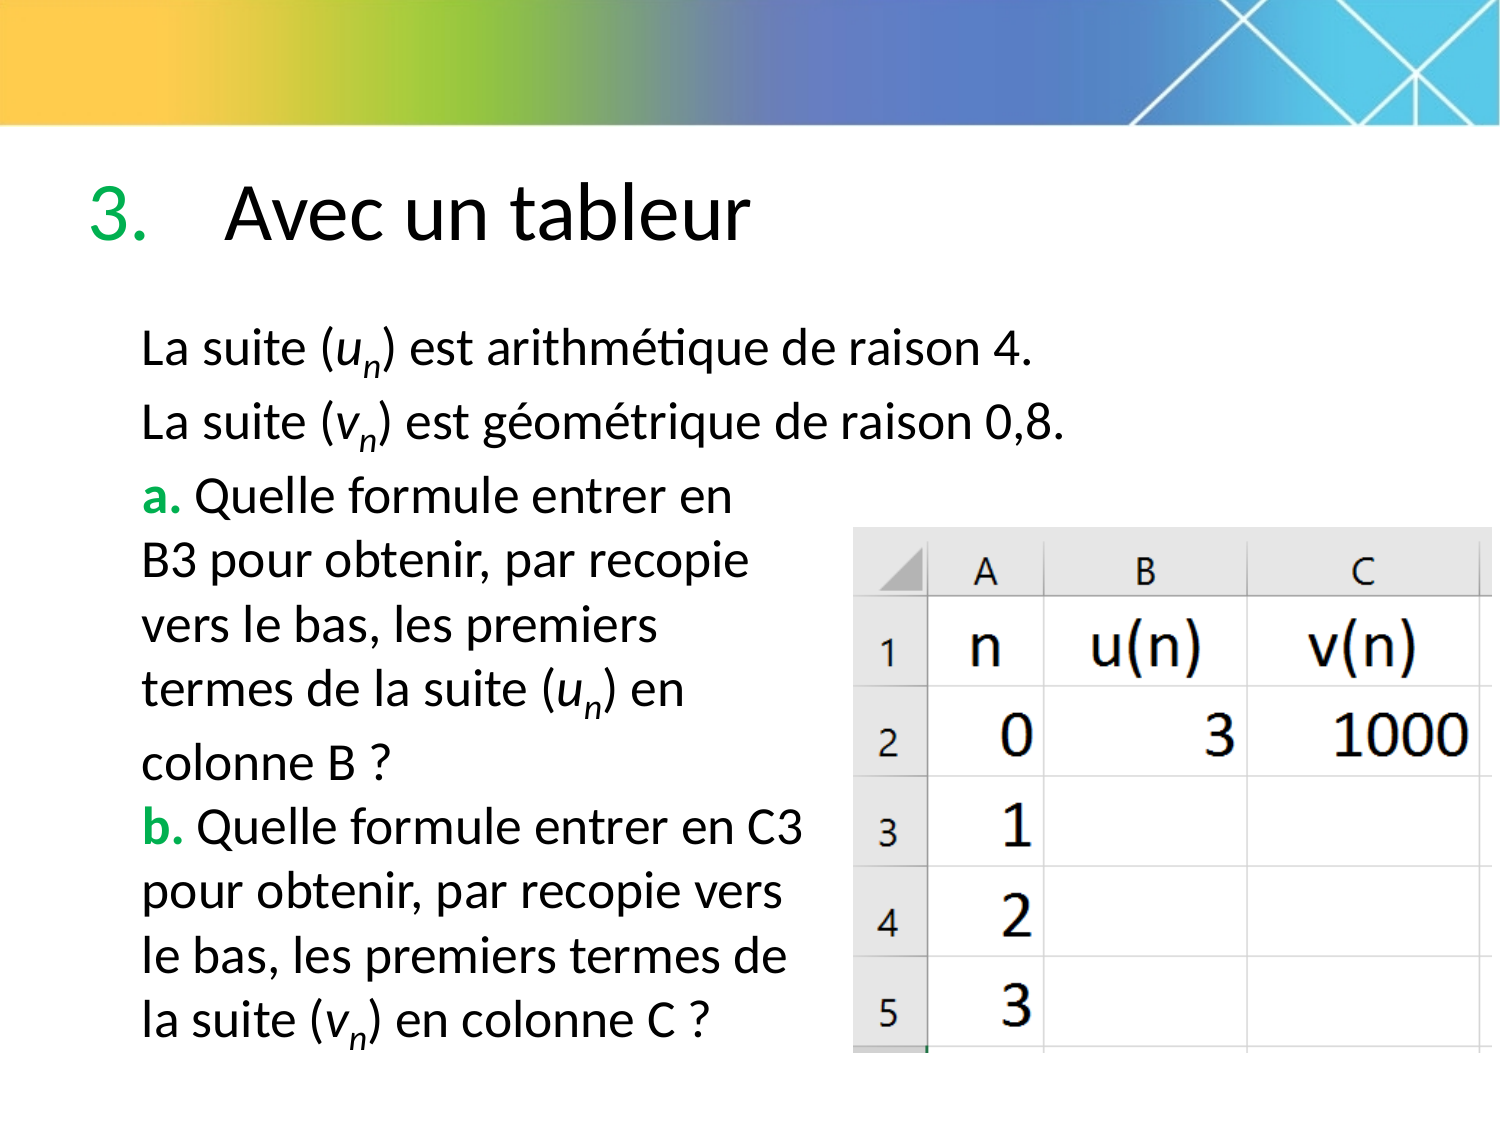

Avec un tableur
# La suite (un) est arithmétique de raison 4.
La suite (vn) est géométrique de raison 0,8.
a. Quelle formule entrer en
B3 pour obtenir, par recopie
vers le bas, les premiers
termes de la suite (un) en
colonne B ?
b. Quelle formule entrer en C3
pour obtenir, par recopie vers
le bas, les premiers termes de
la suite (vn) en colonne C ?